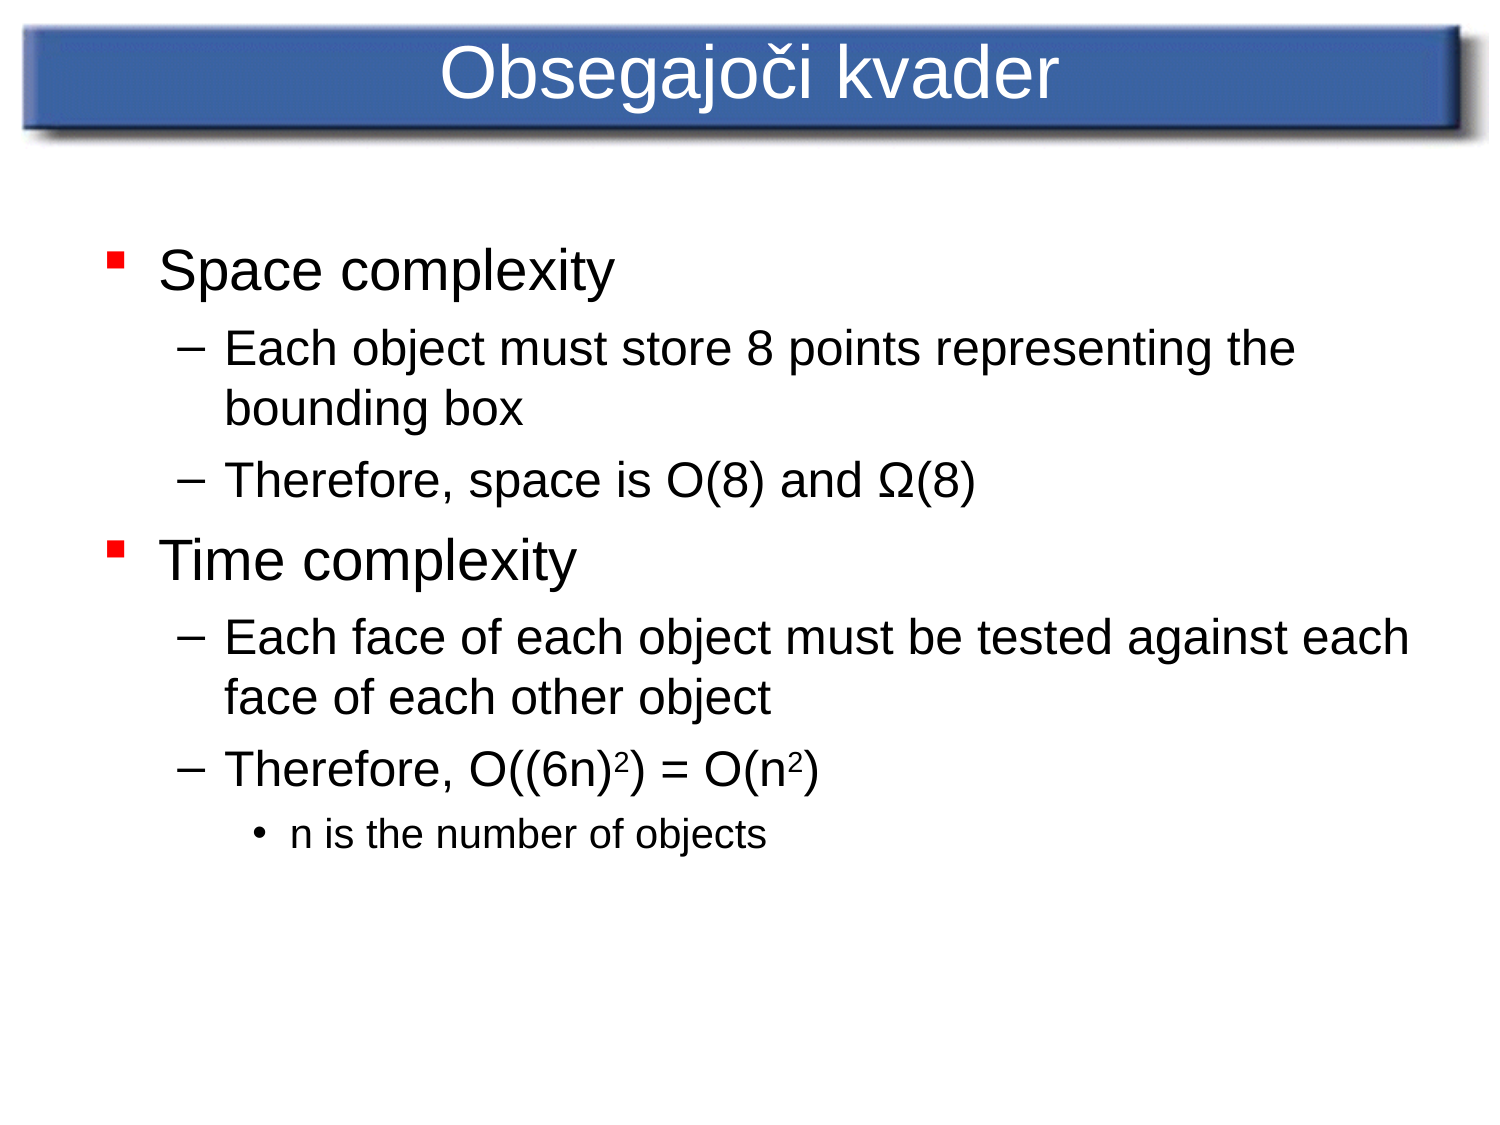

# Obsegajoči kvader
Space complexity
Each object must store 8 points representing the bounding box
Therefore, space is O(8) and Ω(8)
Time complexity
Each face of each object must be tested against each face of each other object
Therefore, O((6n)2) = O(n2)
n is the number of objects